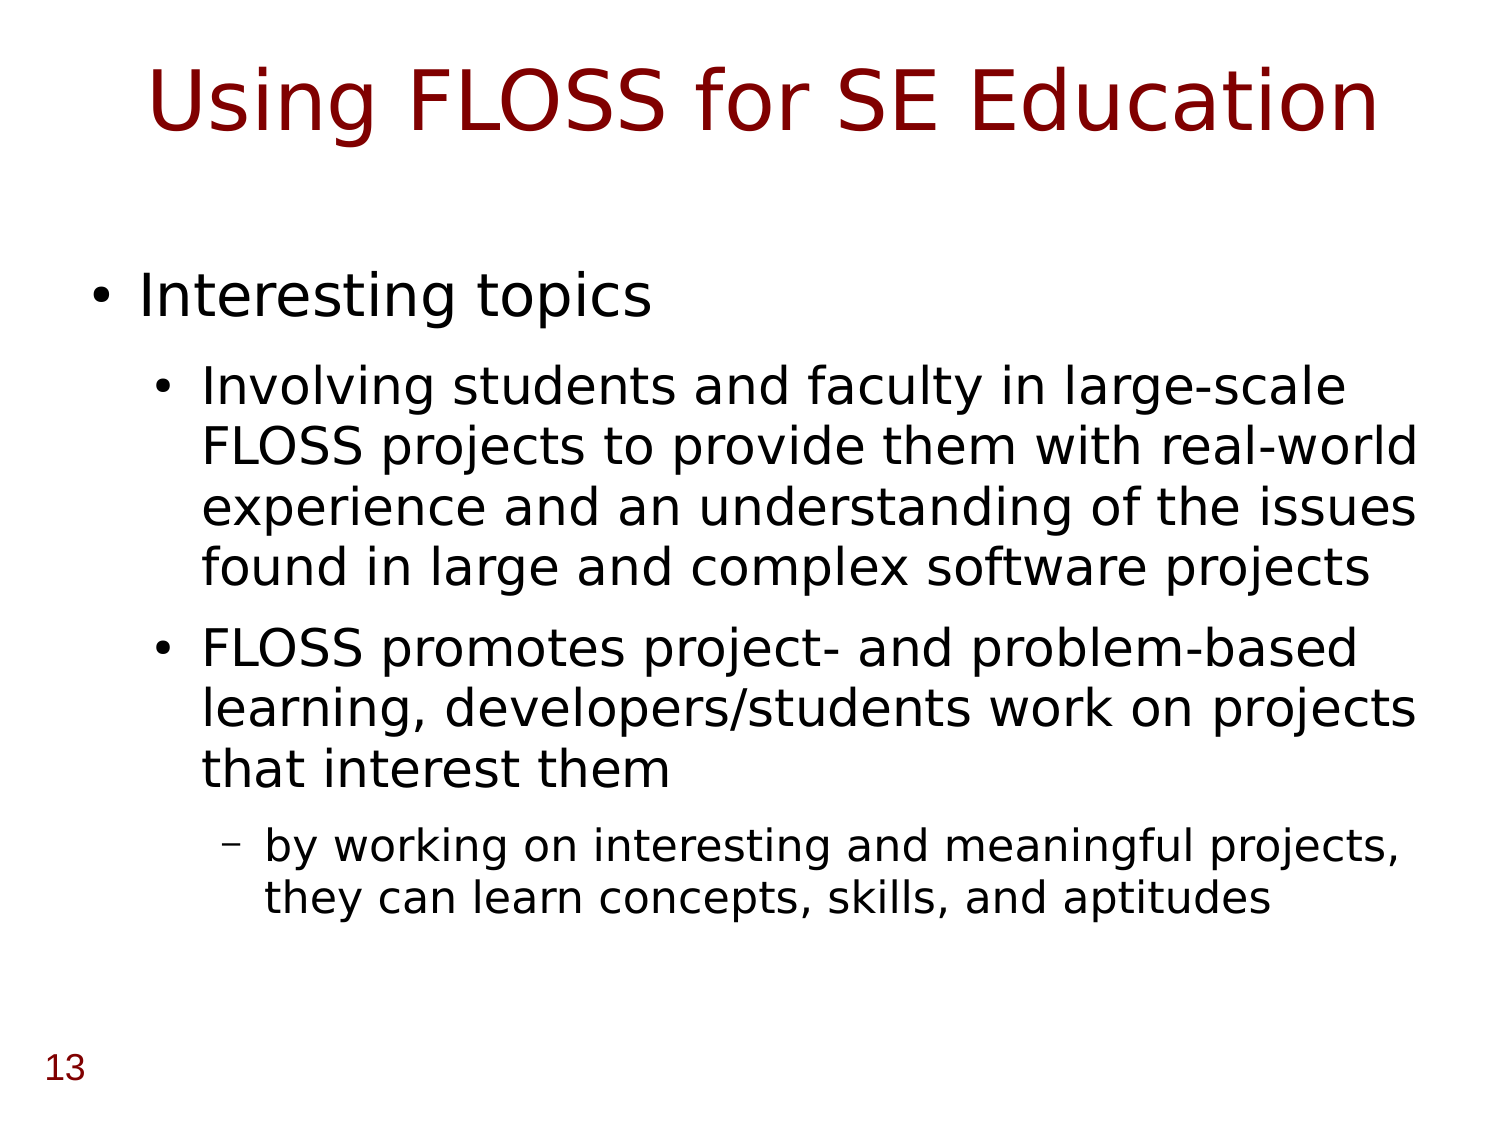

# Using FLOSS for SE Education
Interesting topics
Involving students and faculty in large-scale FLOSS projects to provide them with real-world experience and an understanding of the issues found in large and complex software projects
FLOSS promotes project- and problem-based learning, developers/students work on projects that interest them
by working on interesting and meaningful projects, they can learn concepts, skills, and aptitudes